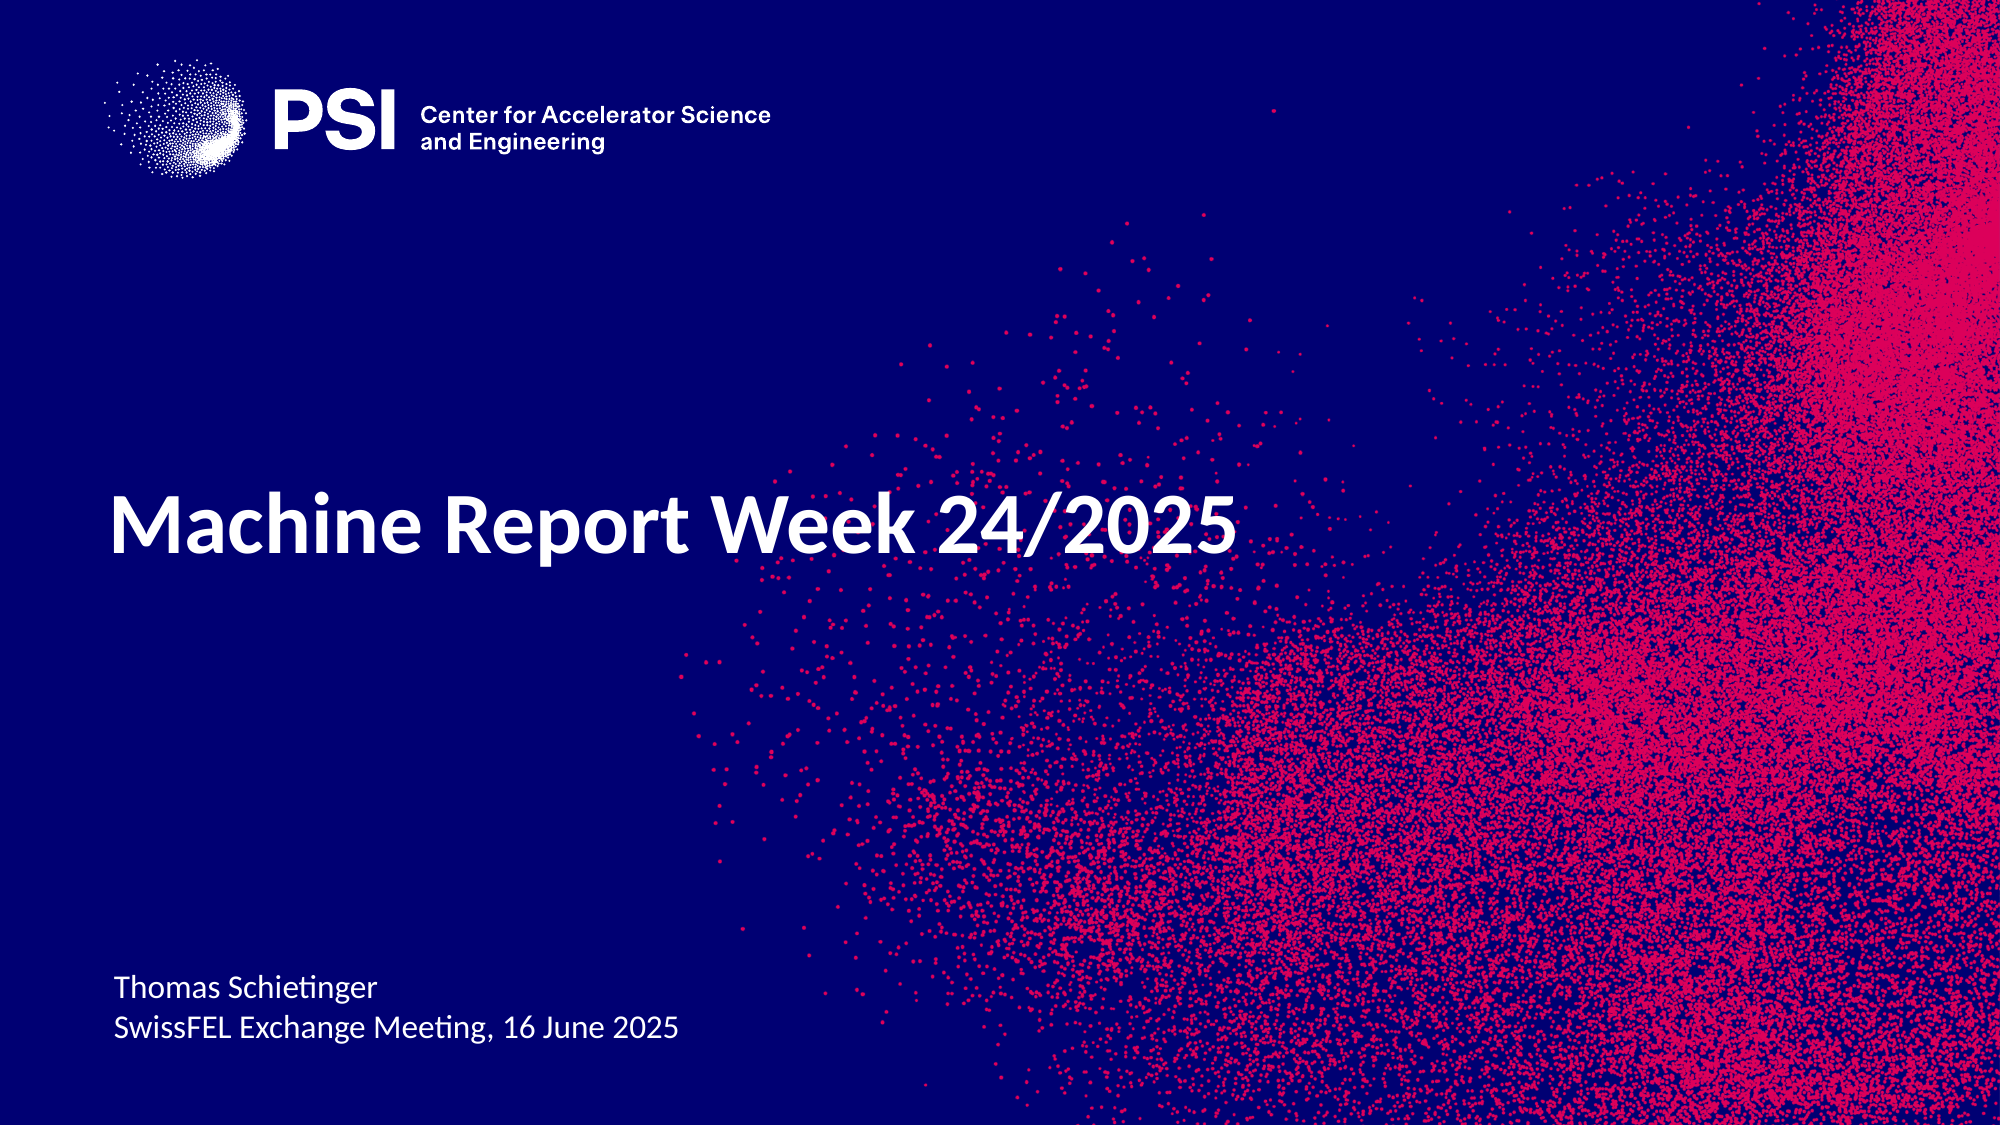

# Machine Report Week 24/2025
Thomas Schietinger
SwissFEL Exchange Meeting, 16 June 2025